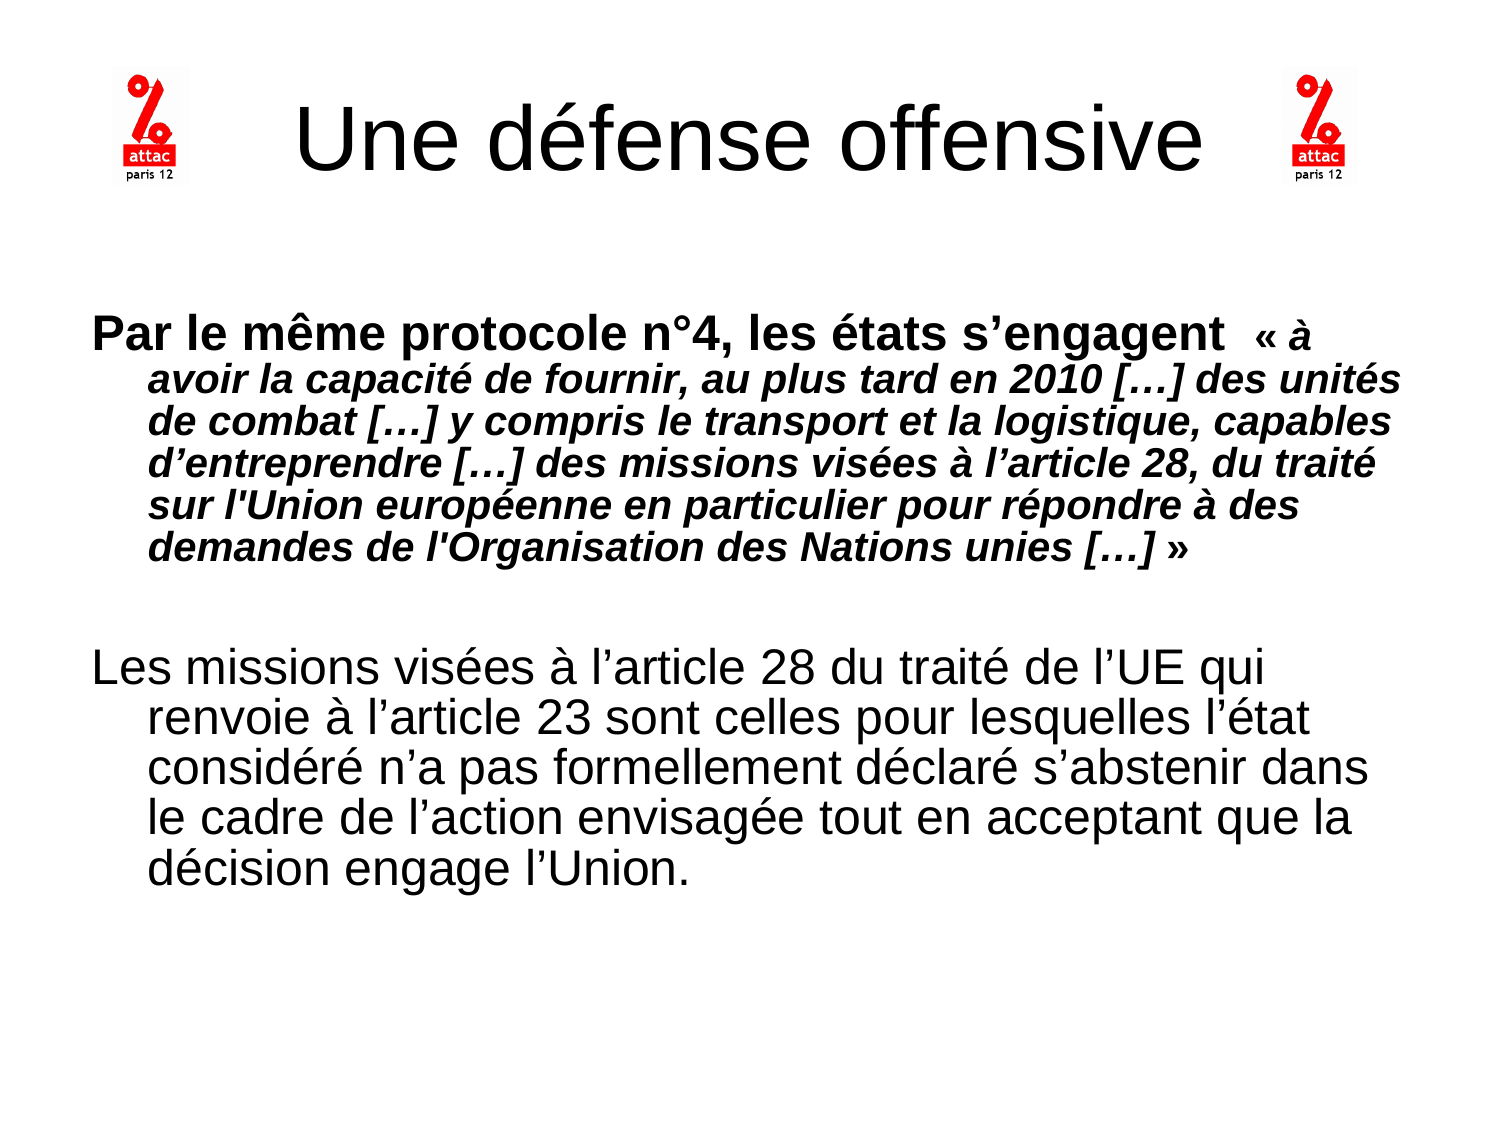

# Une défense offensive
Par le même protocole n°4, les états s’engagent  « à avoir la capacité de fournir, au plus tard en 2010 […] des unités de combat […] y compris le transport et la logistique, capables d’entreprendre […] des missions visées à l’article 28, du traité sur l'Union européenne en particulier pour répondre à des demandes de l'Organisation des Nations unies […] »
Les missions visées à l’article 28 du traité de l’UE qui renvoie à l’article 23 sont celles pour lesquelles l’état considéré n’a pas formellement déclaré s’abstenir dans le cadre de l’action envisagée tout en acceptant que la décision engage l’Union.